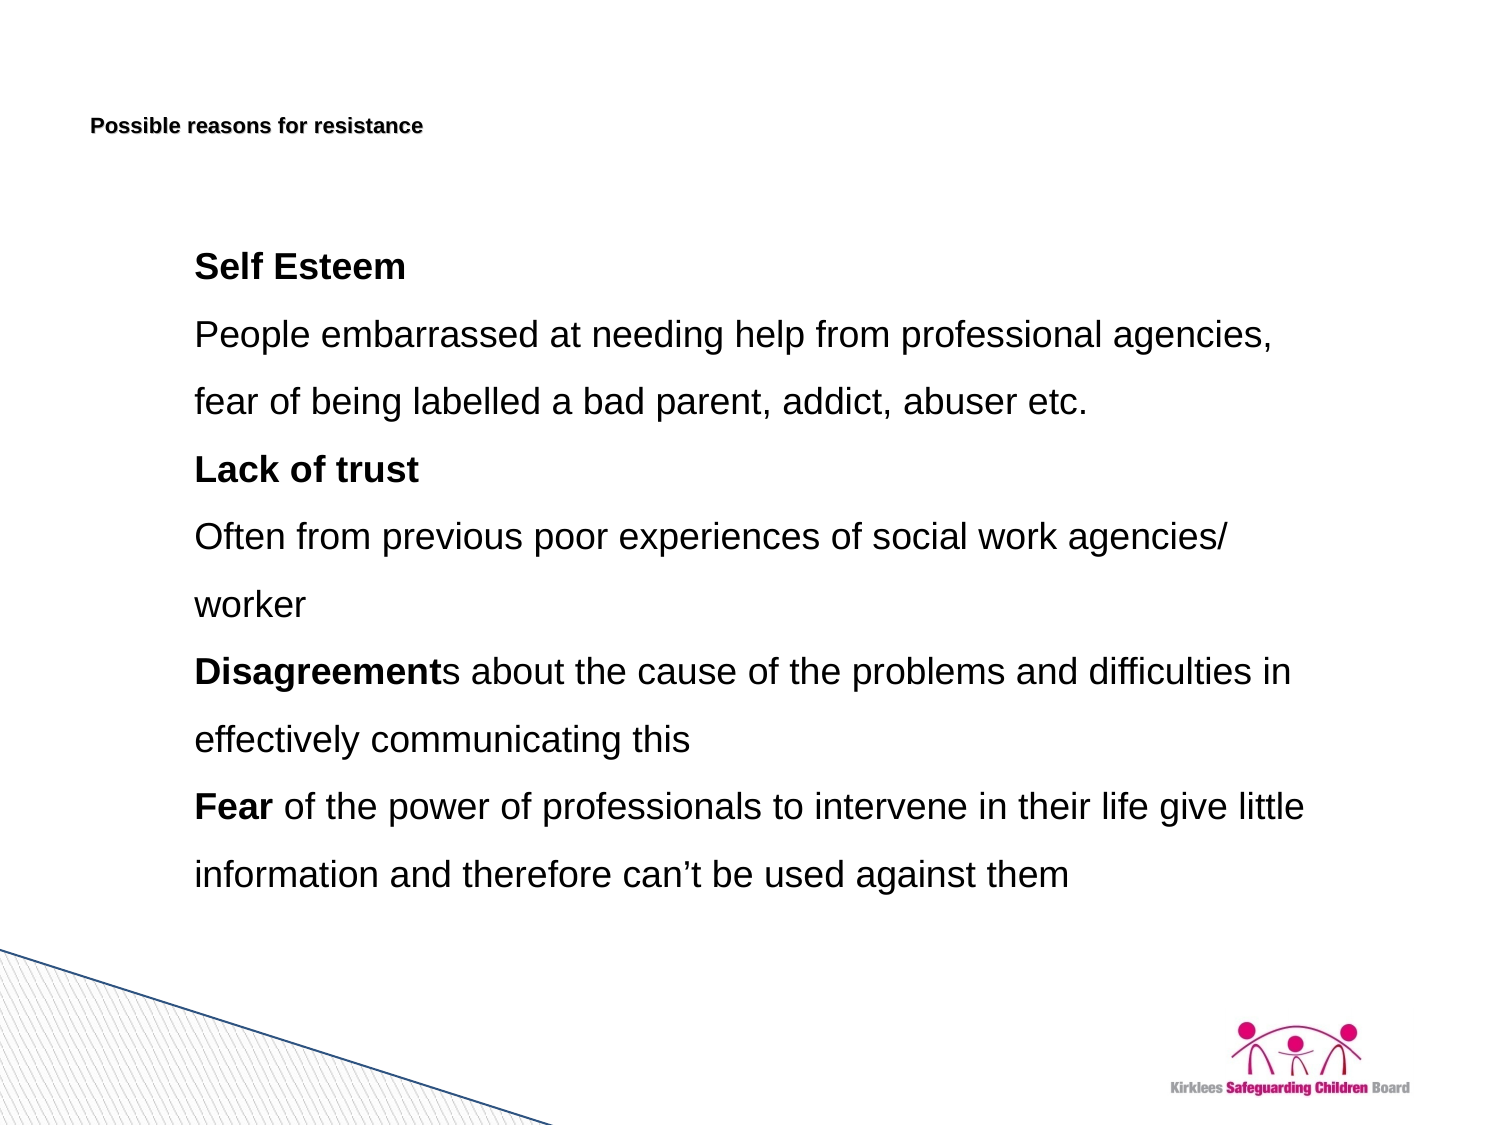

# Possible reasons for resistance
Self Esteem
People embarrassed at needing help from professional agencies, fear of being labelled a bad parent, addict, abuser etc.
Lack of trust
Often from previous poor experiences of social work agencies/ worker
Disagreements about the cause of the problems and difficulties in effectively communicating this
Fear of the power of professionals to intervene in their life give little information and therefore can’t be used against them